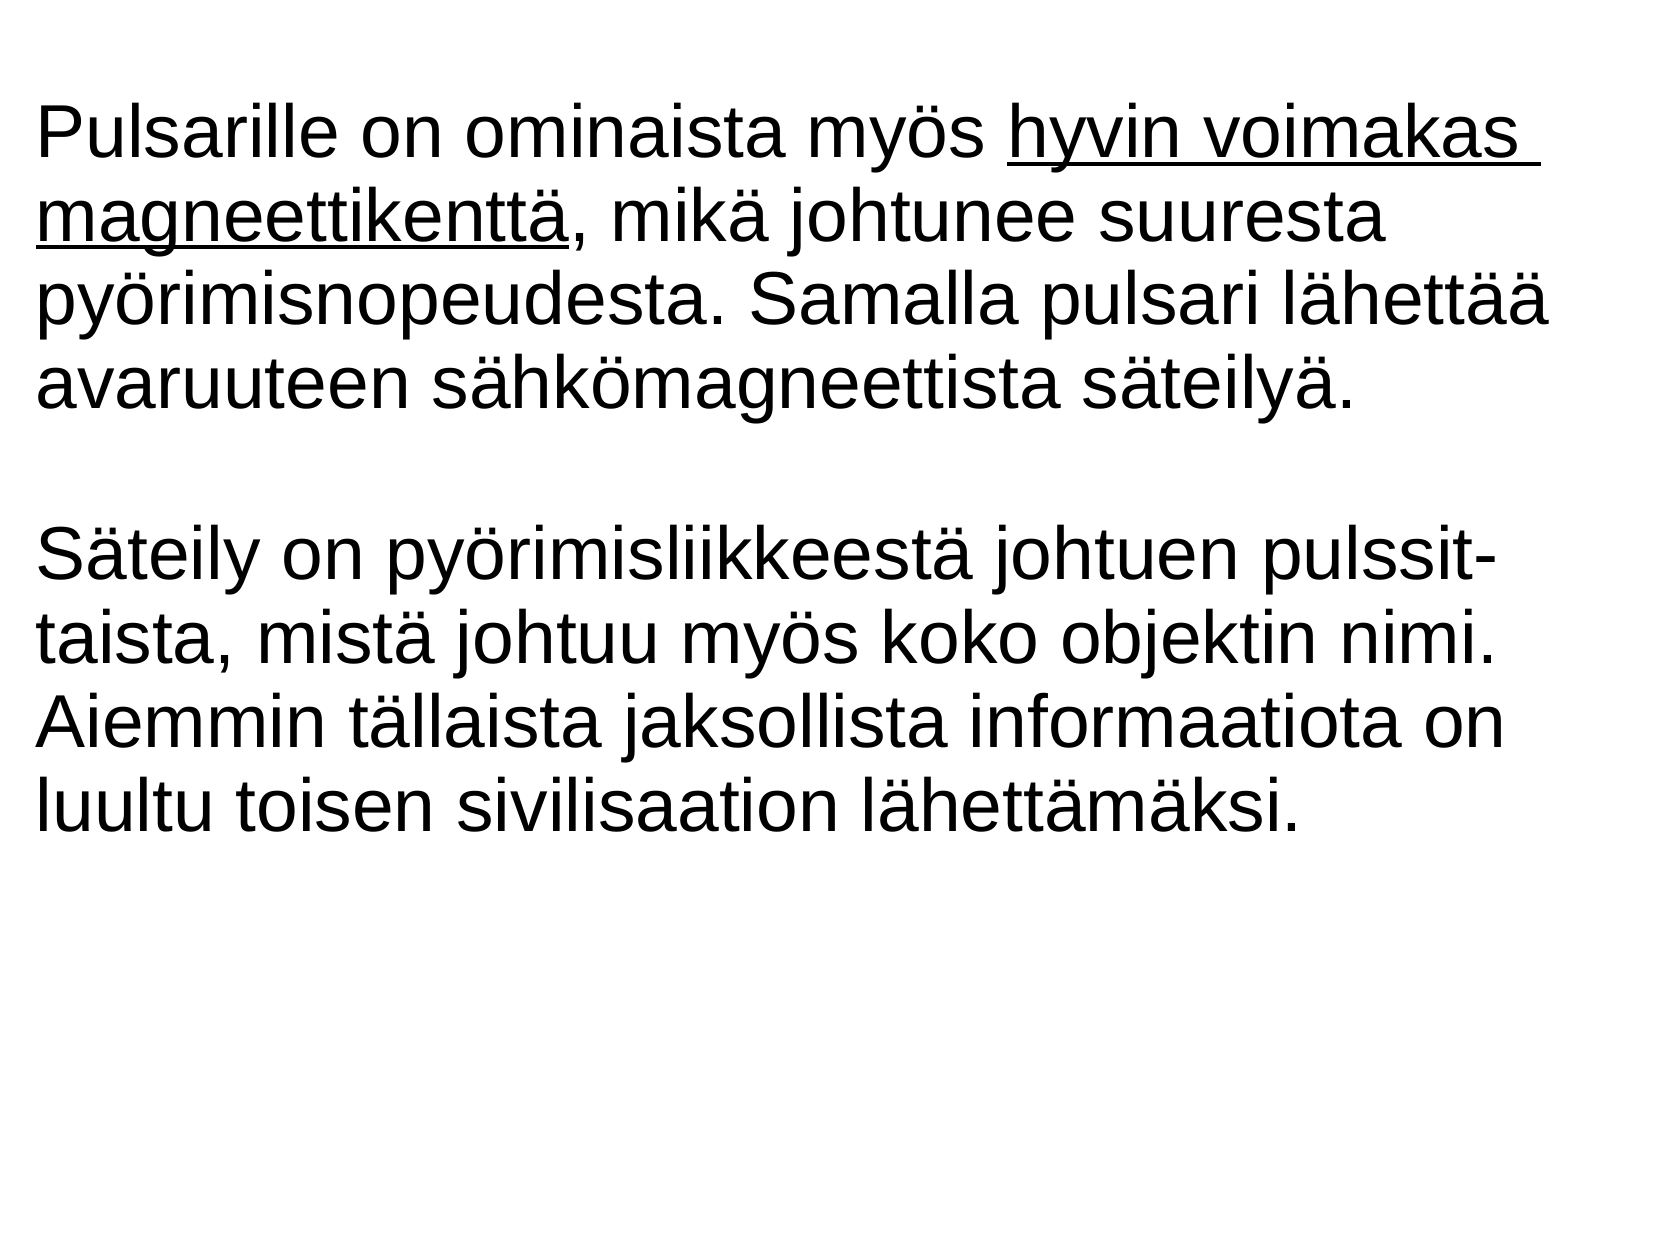

Pulsarille on ominaista myös hyvin voimakas
magneettikenttä, mikä johtunee suuresta
pyörimisnopeudesta. Samalla pulsari lähettää
avaruuteen sähkömagneettista säteilyä.
Säteily on pyörimisliikkeestä johtuen pulssit-taista, mistä johtuu myös koko objektin nimi. Aiemmin tällaista jaksollista informaatiota on luultu toisen sivilisaation lähettämäksi.